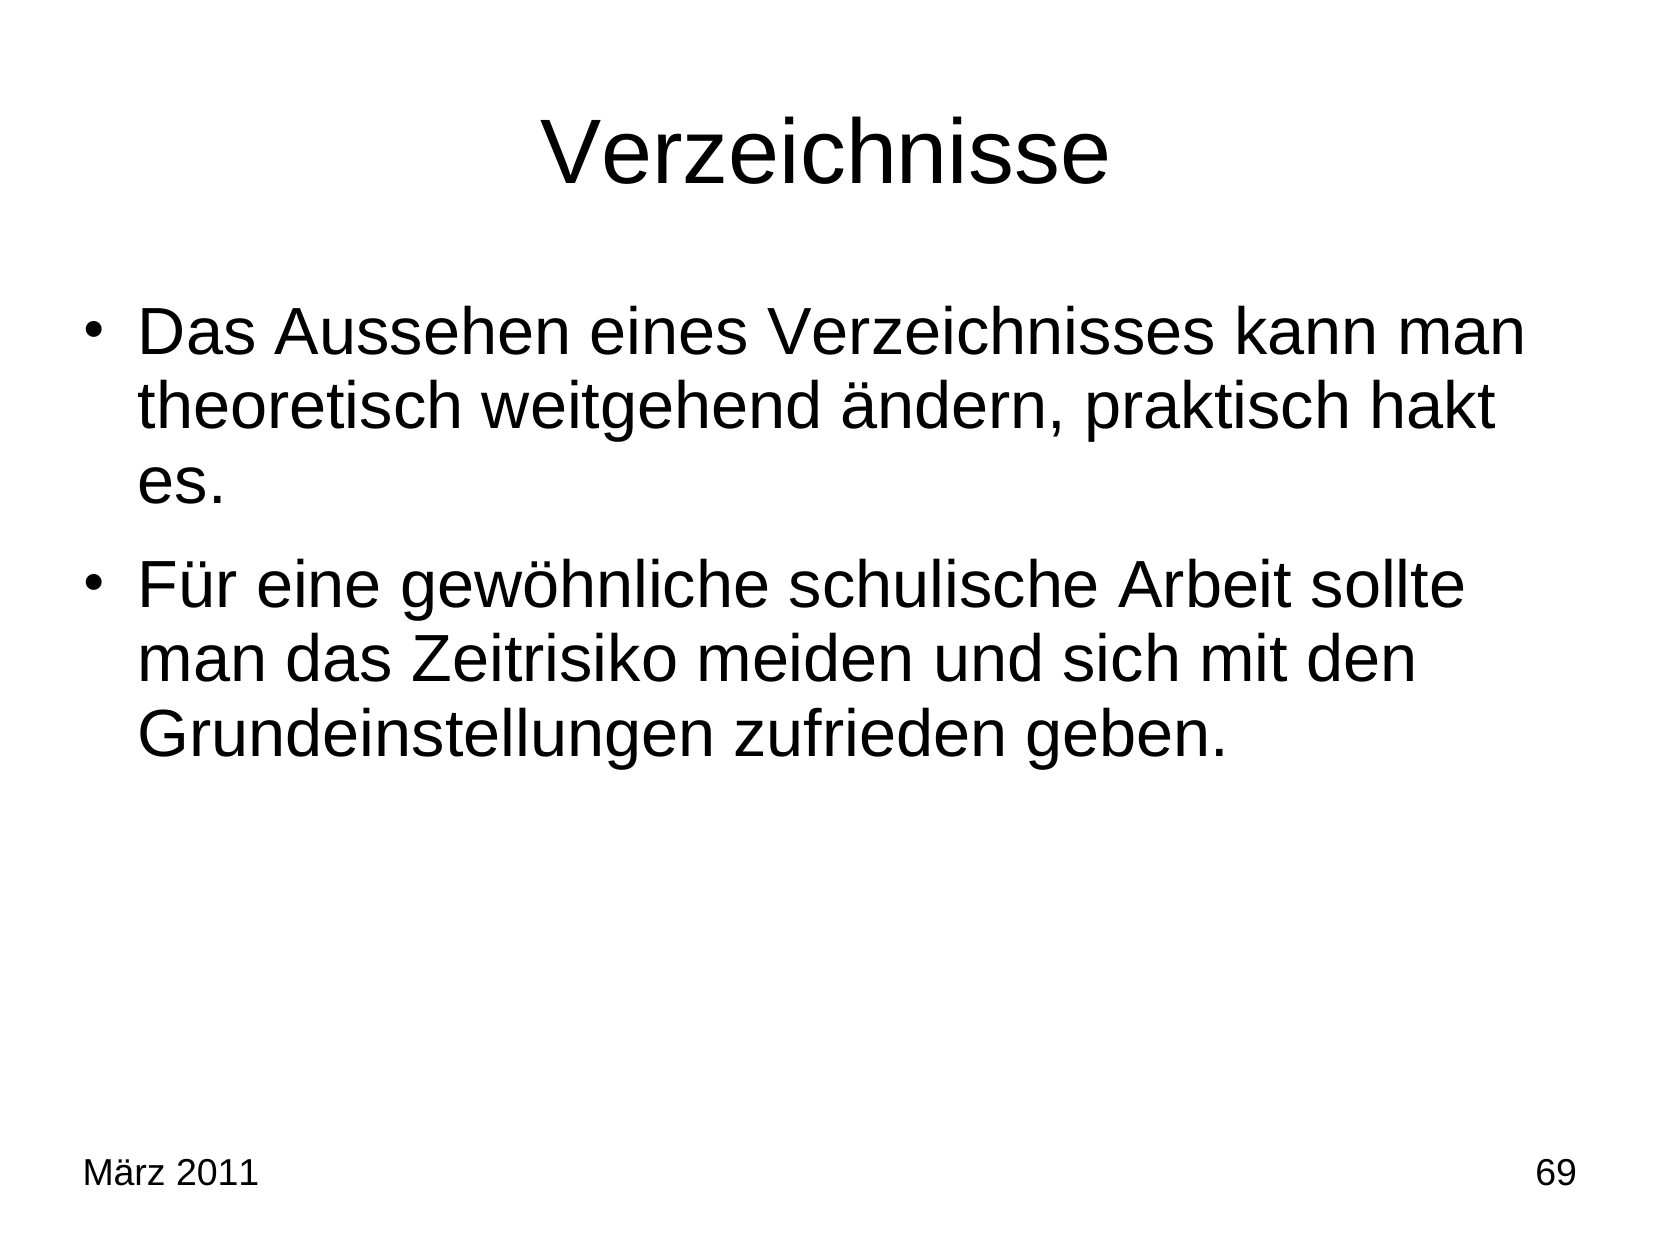

# Verzeichnisse
Das Aussehen eines Verzeichnisses kann man theoretisch weitgehend ändern, praktisch hakt es.
Für eine gewöhnliche schulische Arbeit sollte man das Zeitrisiko meiden und sich mit den Grundeinstellungen zufrieden geben.
März 2011
69